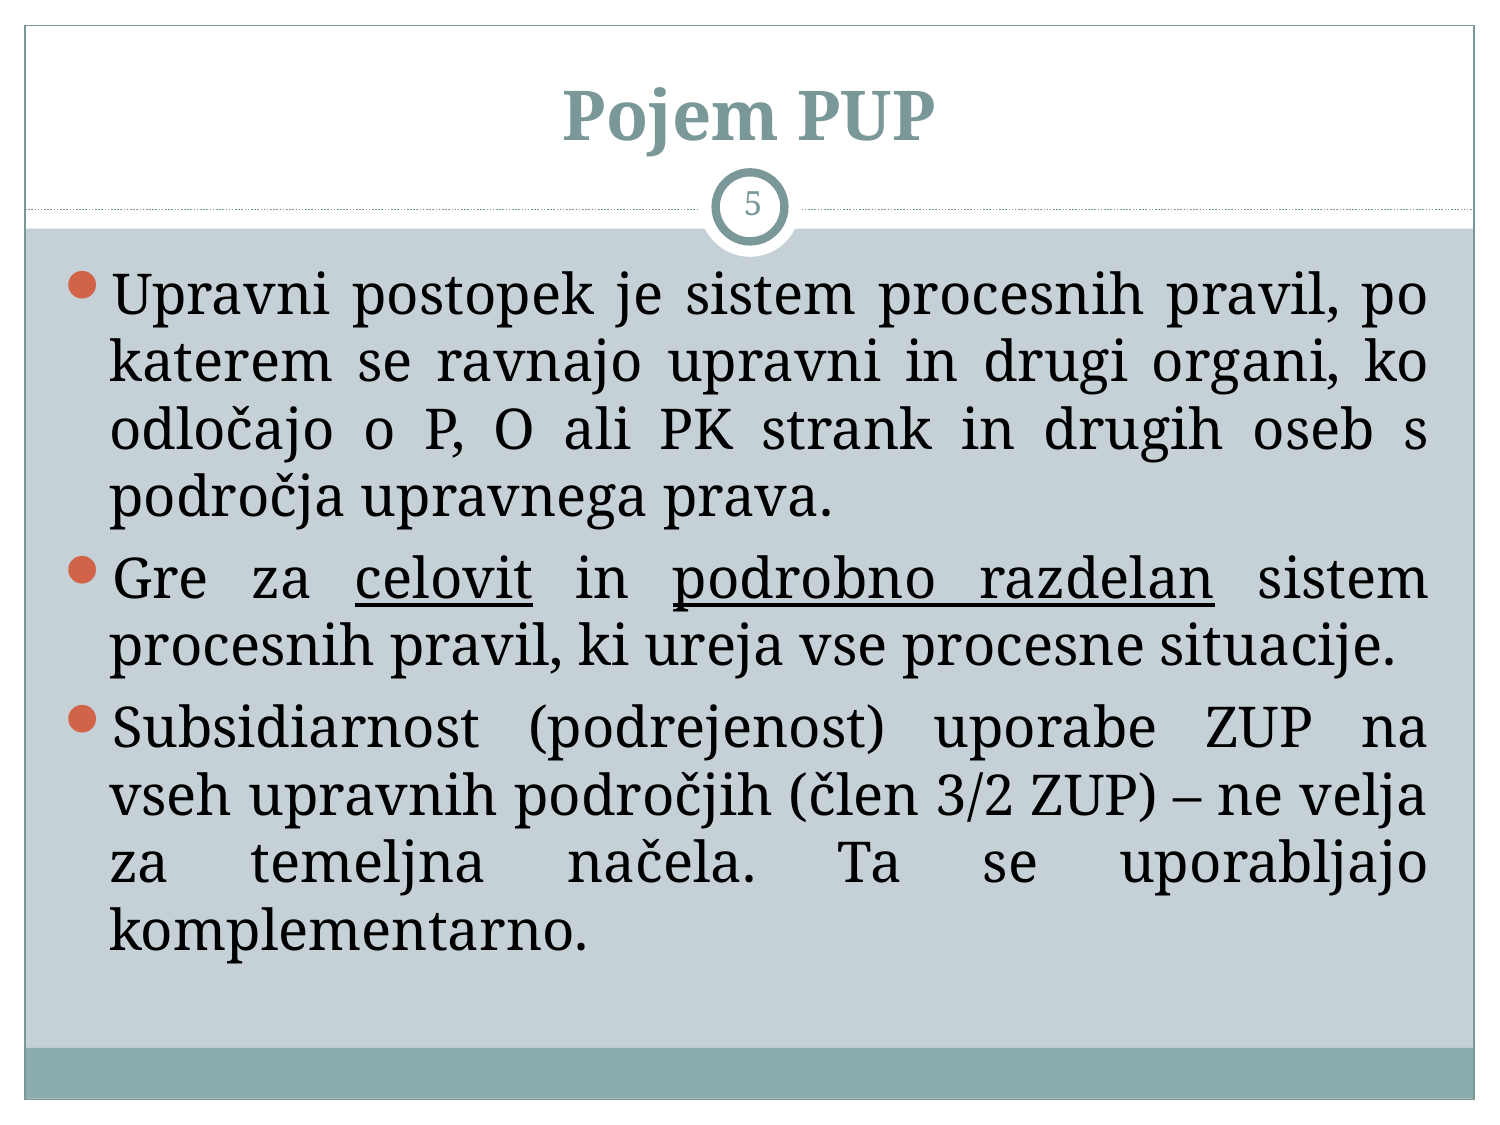

# Pojem PUP
Upravni postopek je sistem procesnih pravil, po katerem se ravnajo upravni in drugi organi, ko odločajo o P, O ali PK strank in drugih oseb s področja upravnega prava.
Gre za celovit in podrobno razdelan sistem procesnih pravil, ki ureja vse procesne situacije.
Subsidiarnost (podrejenost) uporabe ZUP na vseh upravnih področjih (člen 3/2 ZUP) – ne velja za temeljna načela. Ta se uporabljajo komplementarno.